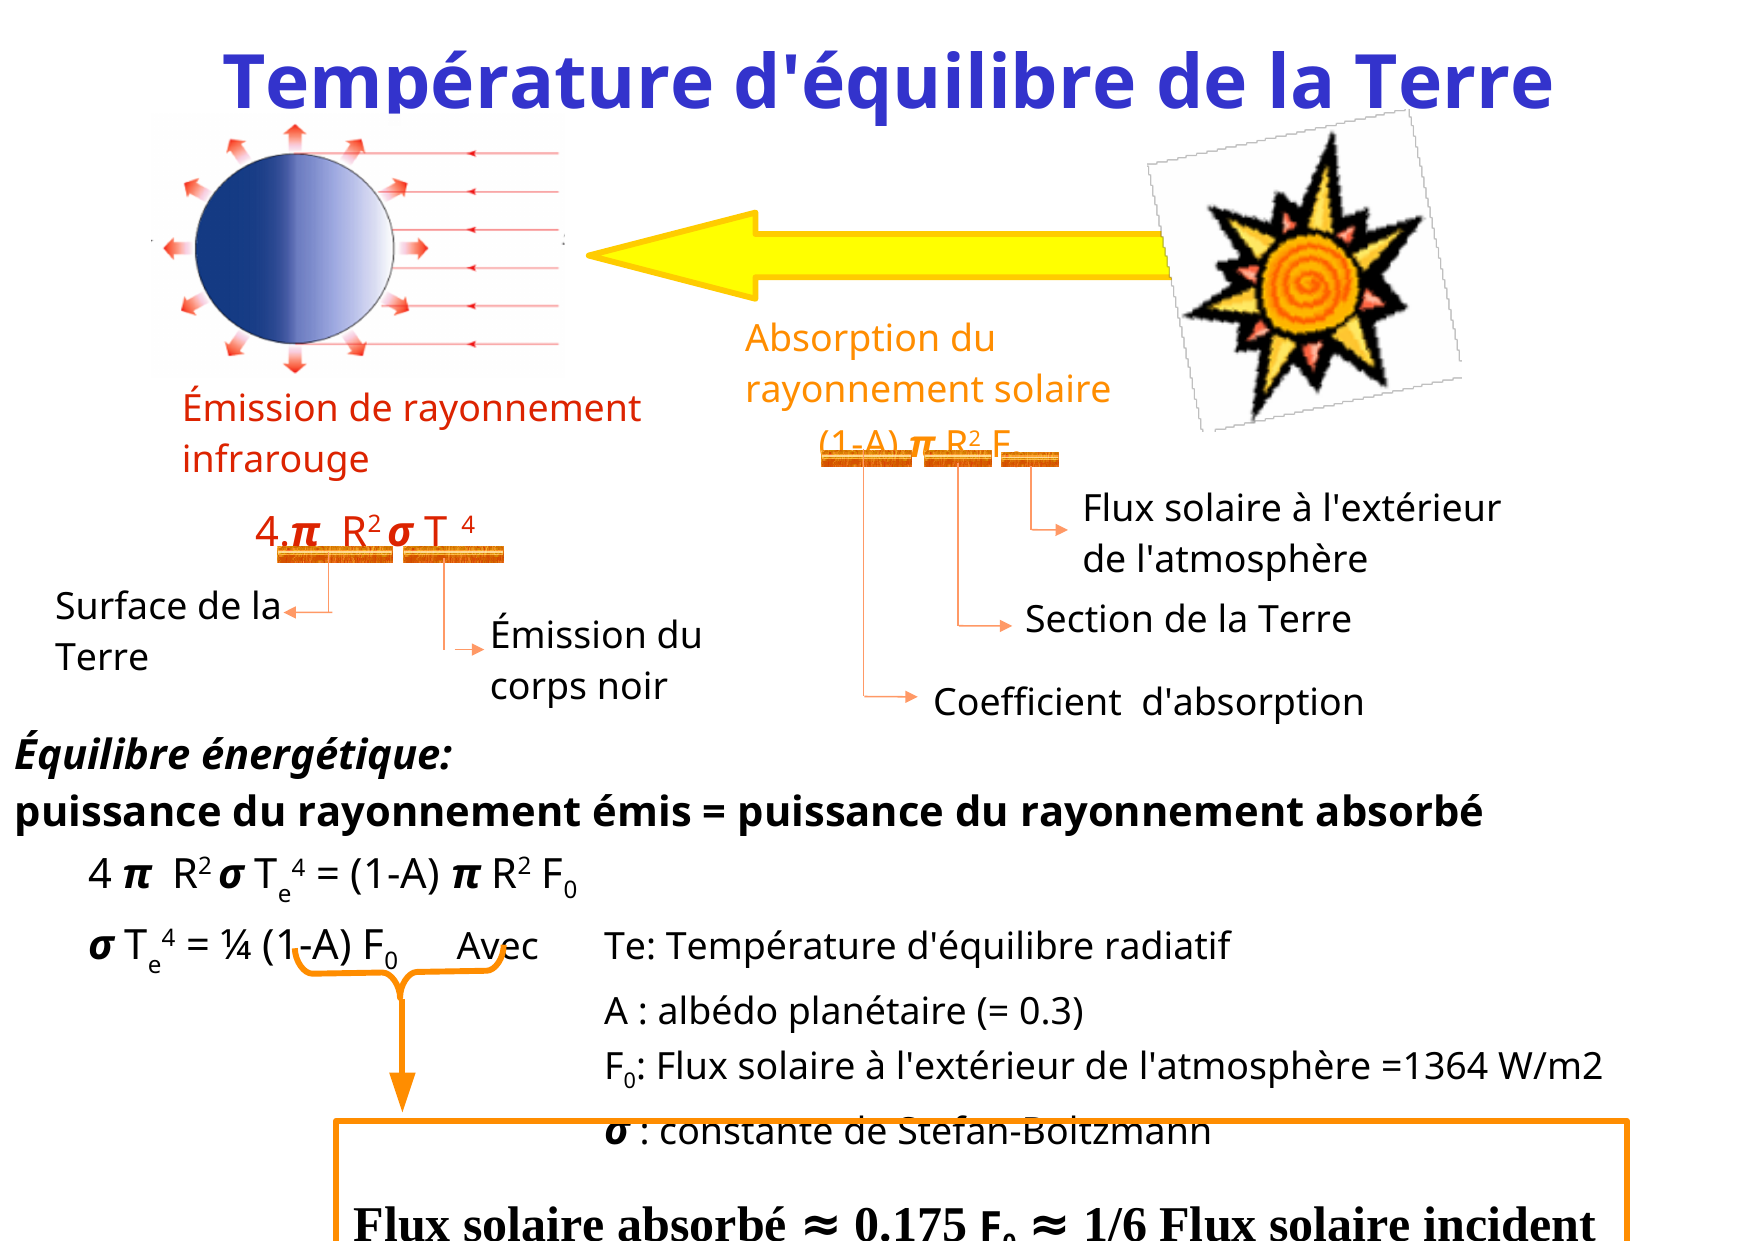

Température d'équilibre de la Terre
Absorption du rayonnement solaire
	(1-A) π.R2.F0
Émission de rayonnement infrarouge
	4.π R2 σ Te4
Flux solaire à l'extérieur de l'atmosphère
Surface de la Terre
Section de la Terre
Émission du corps noir
Coefficient d'absorption
Équilibre énergétique:
puissance du rayonnement émis = puissance du rayonnement absorbé
	4 π R2 σ Te4 = (1-A) π R2 F0
	σ Te4 = ¼ (1-A) F0	Avec	Te: Température d'équilibre radiatif
								A : albédo planétaire (= 0.3)
								F0: Flux solaire à l'extérieur de l'atmosphère =1364 W/m2
								σ : constante de Stefan-Boltzmann
Flux solaire absorbé ≈ 0.175 F0 ≈ 1/6 Flux solaire incident